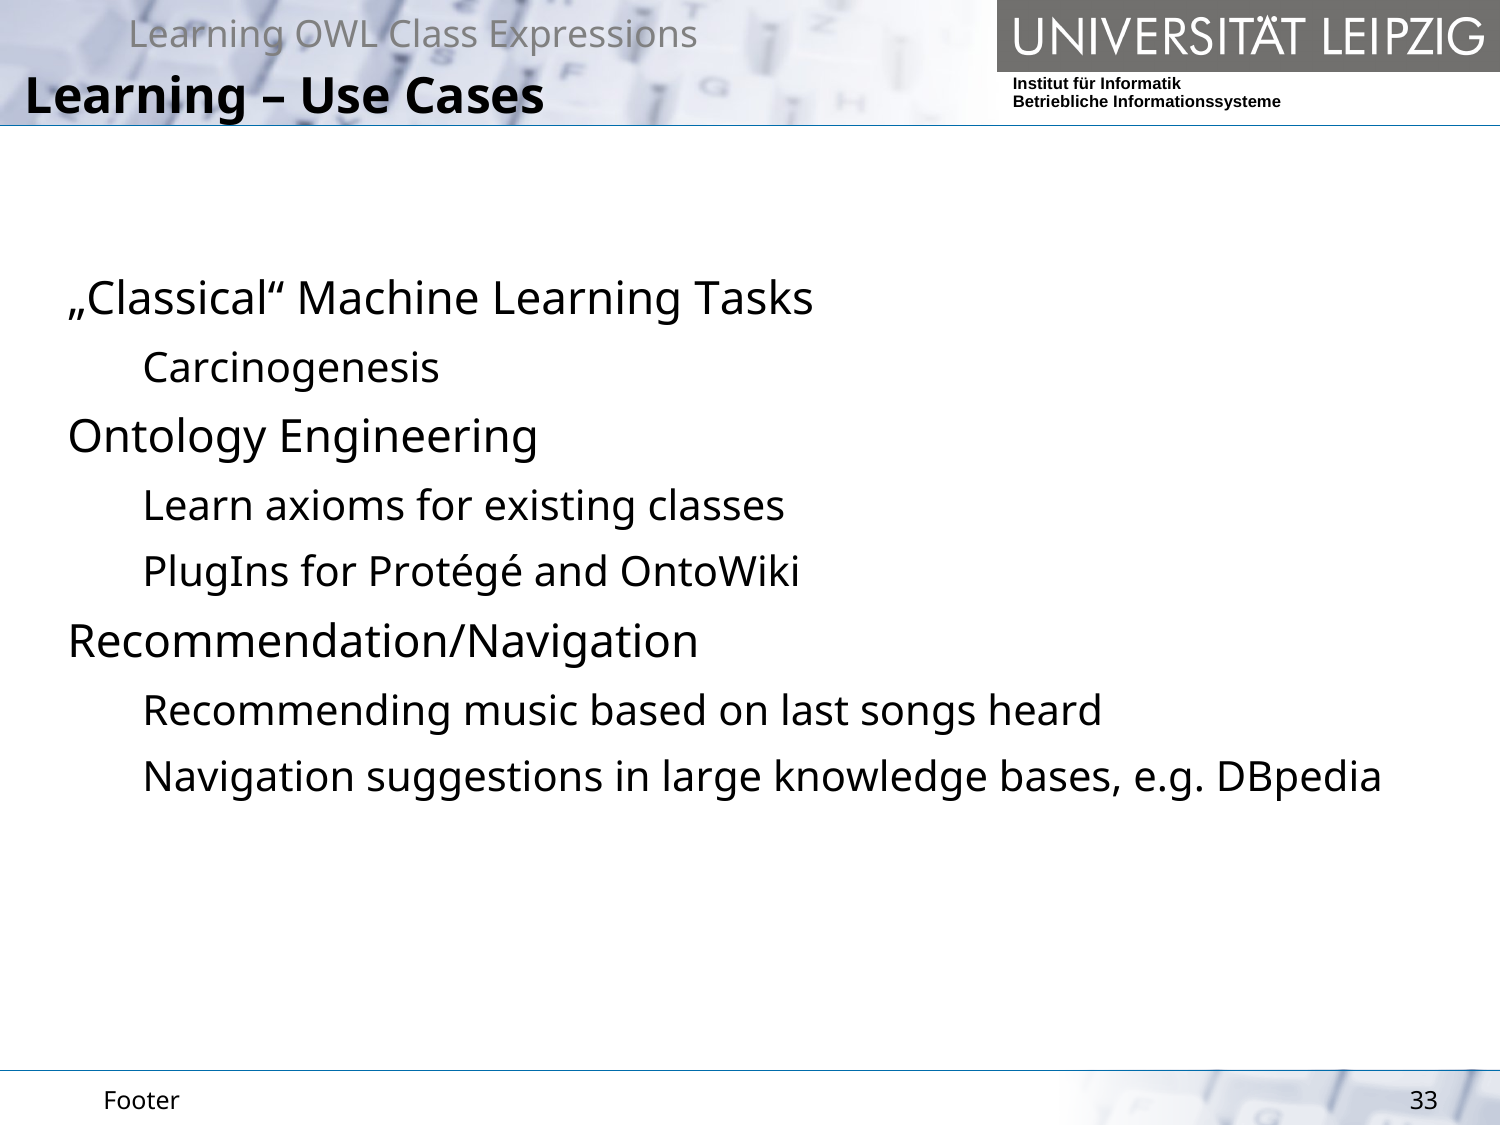

# Learning – Use Cases
„Classical“ Machine Learning Tasks
Carcinogenesis
Ontology Engineering
Learn axioms for existing classes
PlugIns for Protégé and OntoWiki
Recommendation/Navigation
Recommending music based on last songs heard
Navigation suggestions in large knowledge bases, e.g. DBpedia
Footer
33